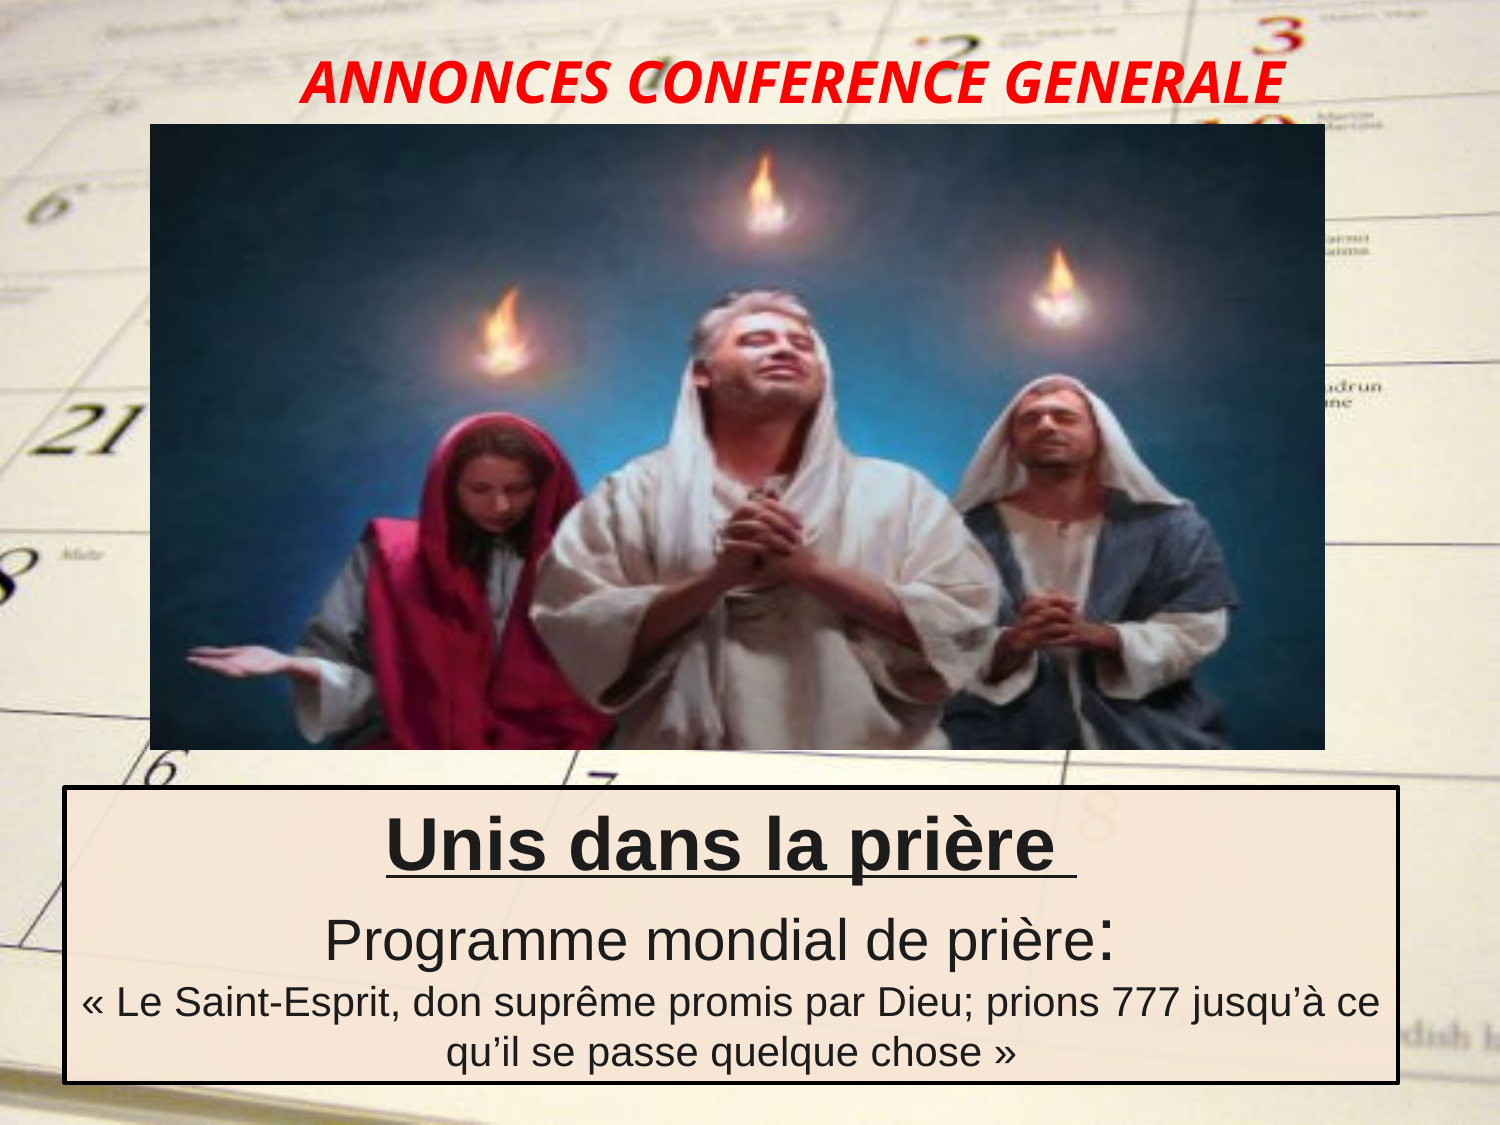

ANNONCES CONFERENCE GENERALE
Unis dans la prière
Programme mondial de prière:
« Le Saint-Esprit, don suprême promis par Dieu; prions 777 jusqu’à ce qu’il se passe quelque chose »